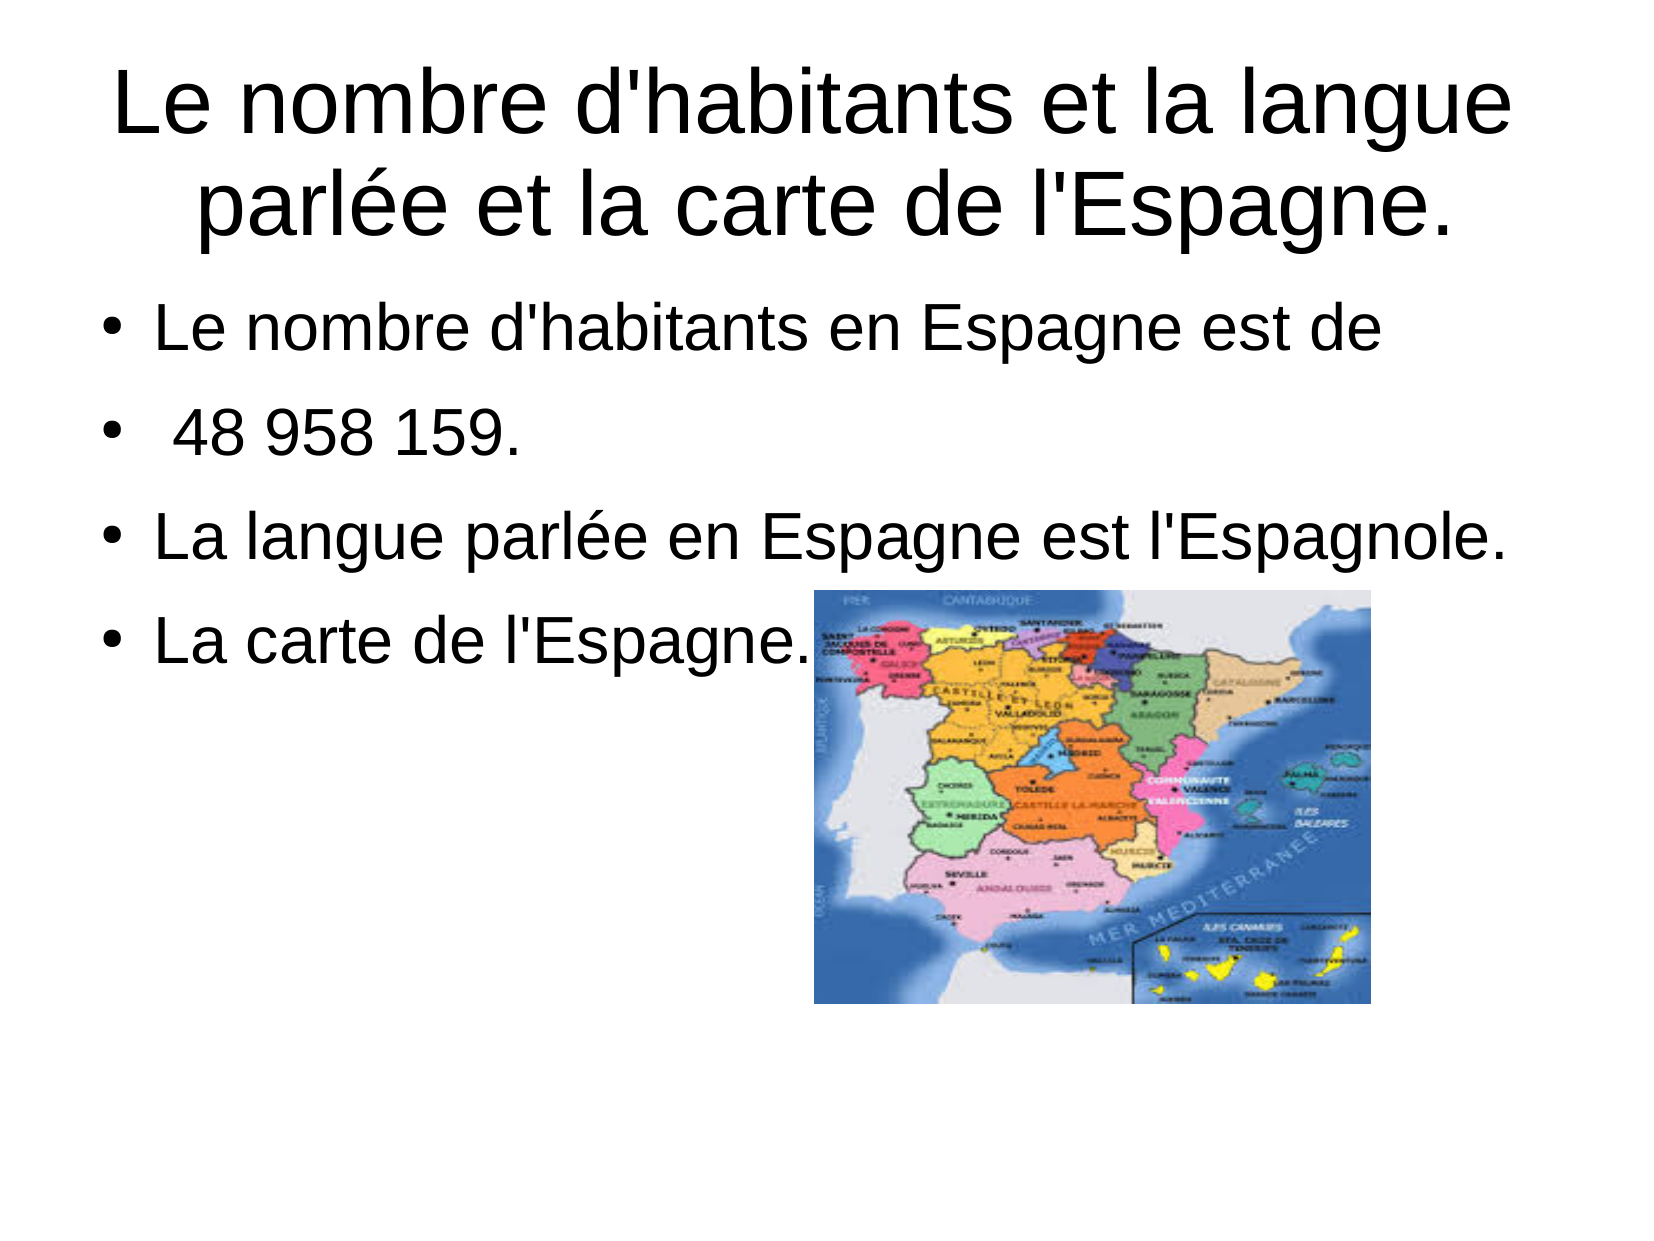

# Le nombre d'habitants et la langue parlée et la carte de l'Espagne.
Le nombre d'habitants en Espagne est de
 48 958 159.
La langue parlée en Espagne est l'Espagnole.
La carte de l'Espagne.